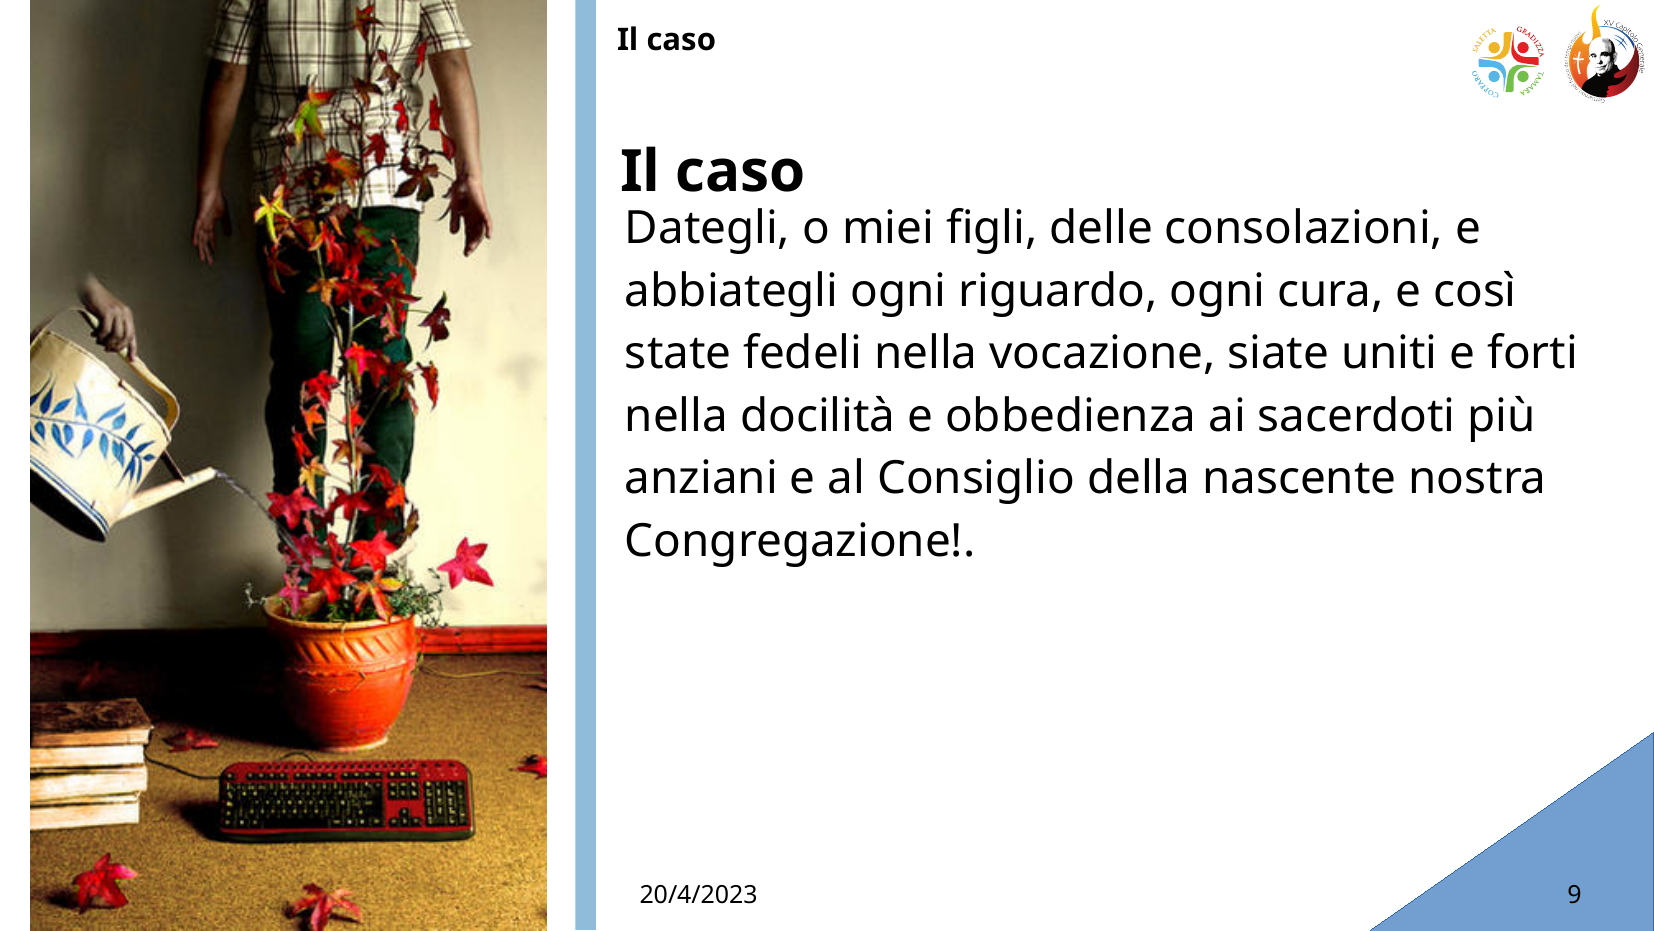

Il caso
Il caso
# Dategli, o miei figli, delle consolazioni, e abbiategli ogni riguardo, ogni cura, e così state fedeli nella vocazione, siate uniti e forti nella docilità e obbedienza ai sacerdoti più anziani e al Consiglio della nascente nostra Congregazione!.